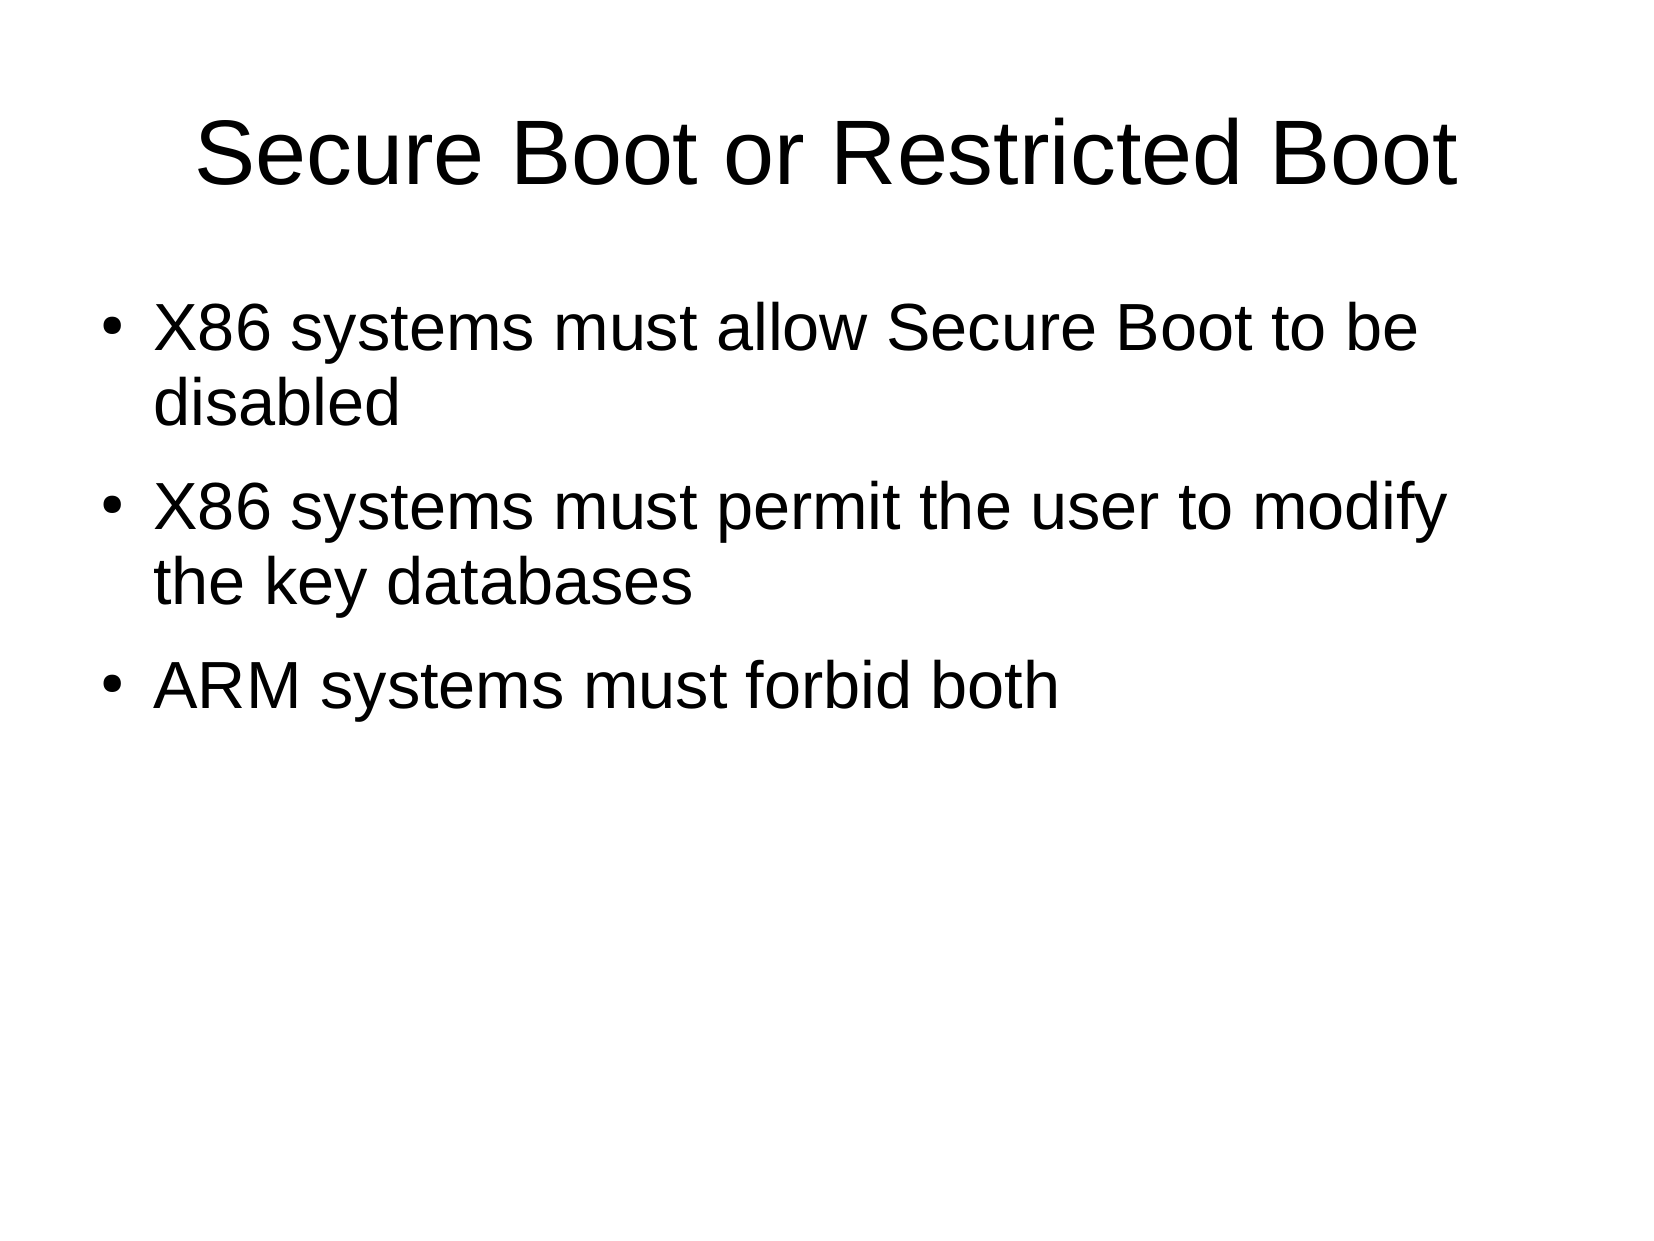

# Secure Boot or Restricted Boot
X86 systems must allow Secure Boot to be disabled
X86 systems must permit the user to modify the key databases
ARM systems must forbid both